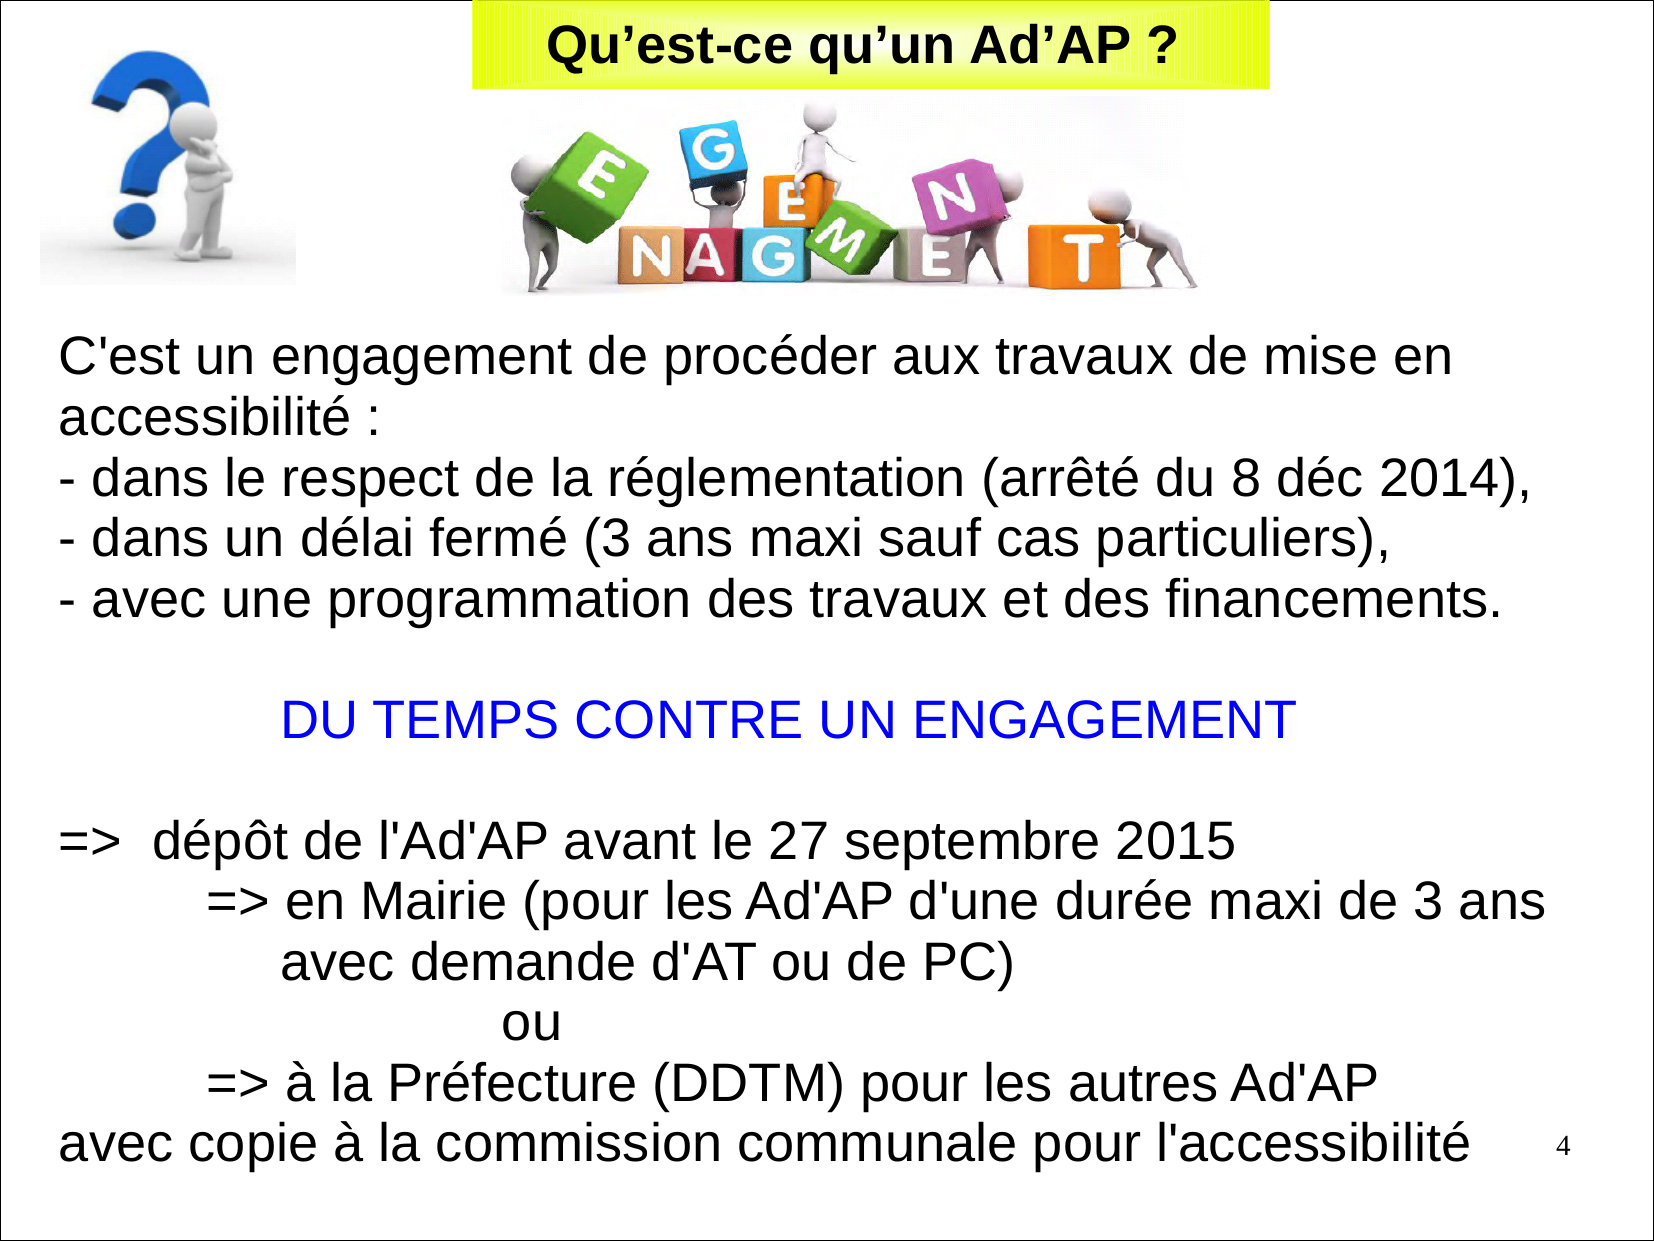

# Qu’est-ce qu’un Ad’AP ?
C'est un engagement de procéder aux travaux de mise en accessibilité :
- dans le respect de la réglementation (arrêté du 8 déc 2014),
- dans un délai fermé (3 ans maxi sauf cas particuliers),
- avec une programmation des travaux et des financements.
			DU TEMPS CONTRE UN ENGAGEMENT
=> dépôt de l'Ad'AP avant le 27 septembre 2015
		=> en Mairie (pour les Ad'AP d'une durée maxi de 3 ans 				avec demande d'AT ou de PC)
						ou
		=> à la Préfecture (DDTM) pour les autres Ad'AP
avec copie à la commission communale pour l'accessibilité
4